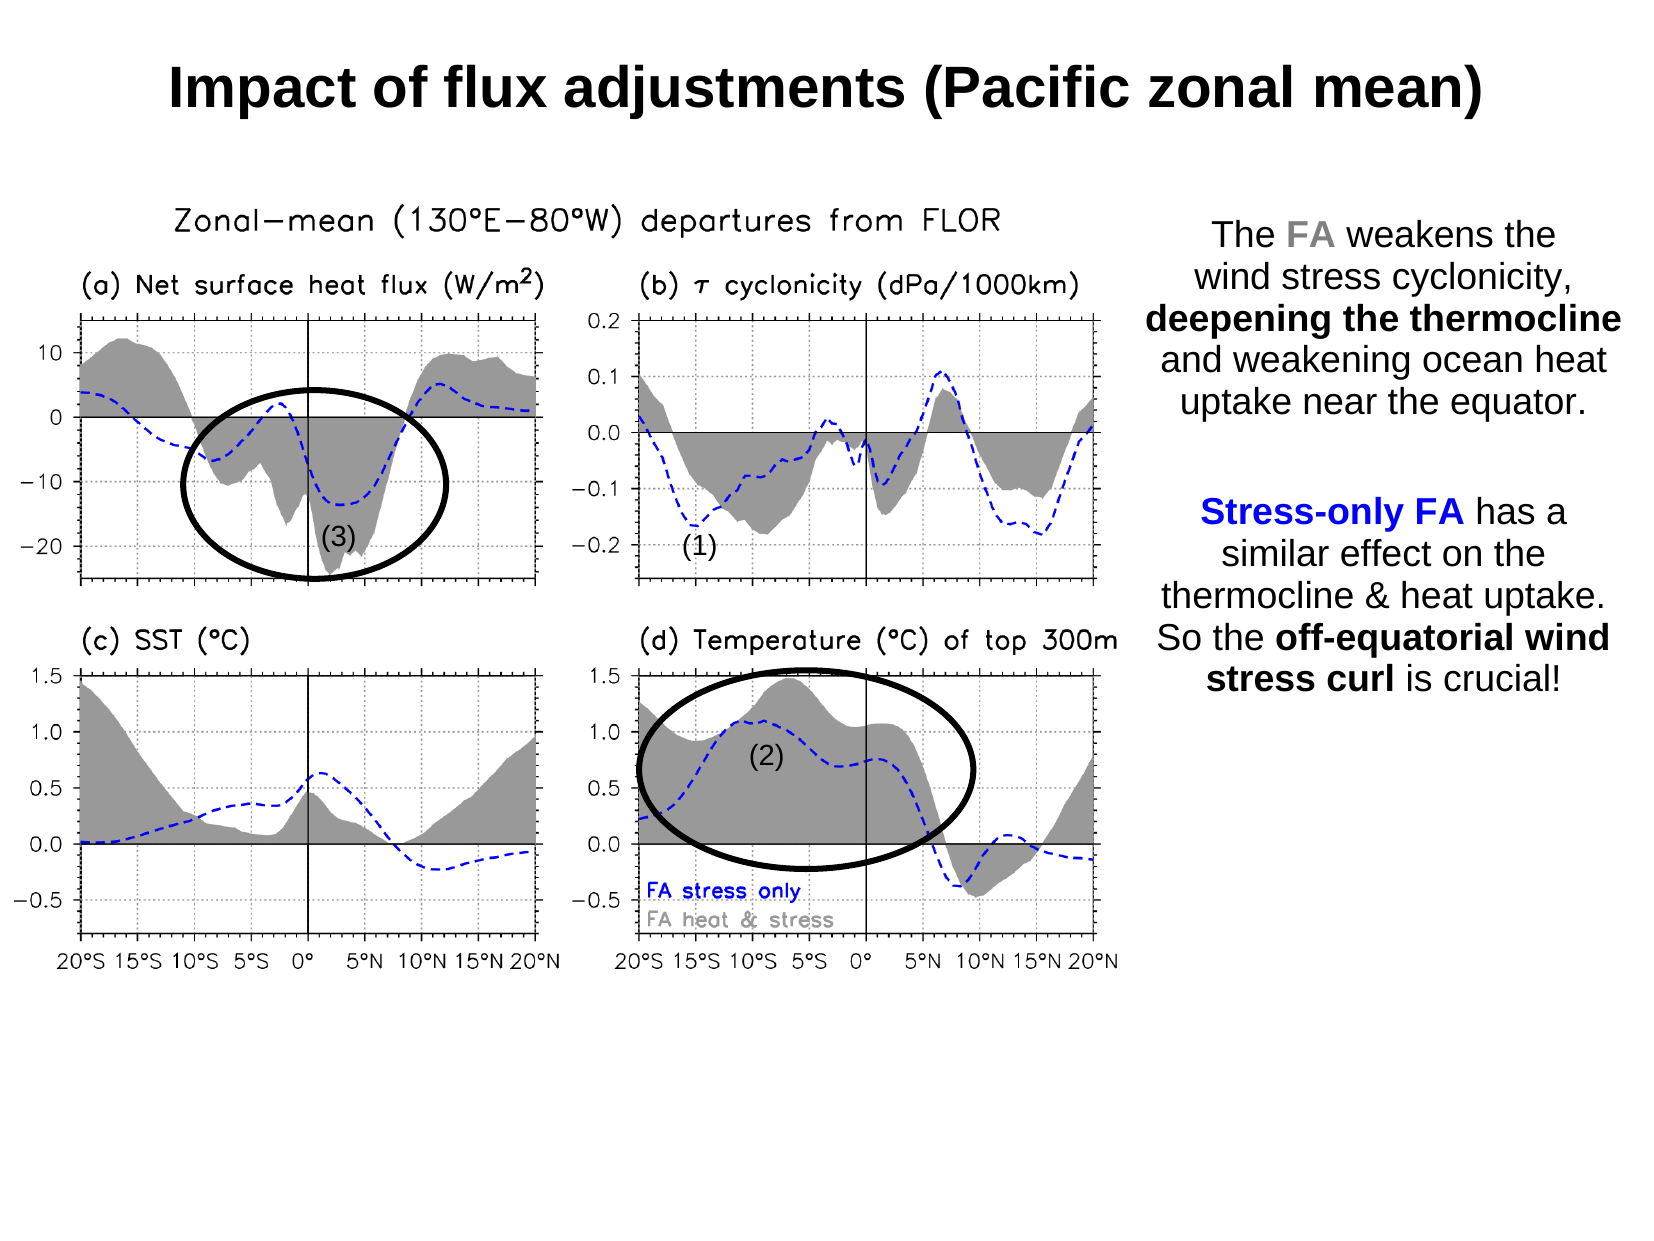

Impact of flux adjustments (Pacific zonal mean)
The FA weakens the
wind stress cyclonicity, deepening the thermocline
and weakening ocean heat uptake near the equator.
Stress-only FA has a
similar effect on the thermocline & heat uptake.
So the off-equatorial wind stress curl is crucial!
(3)
(1)
(2)